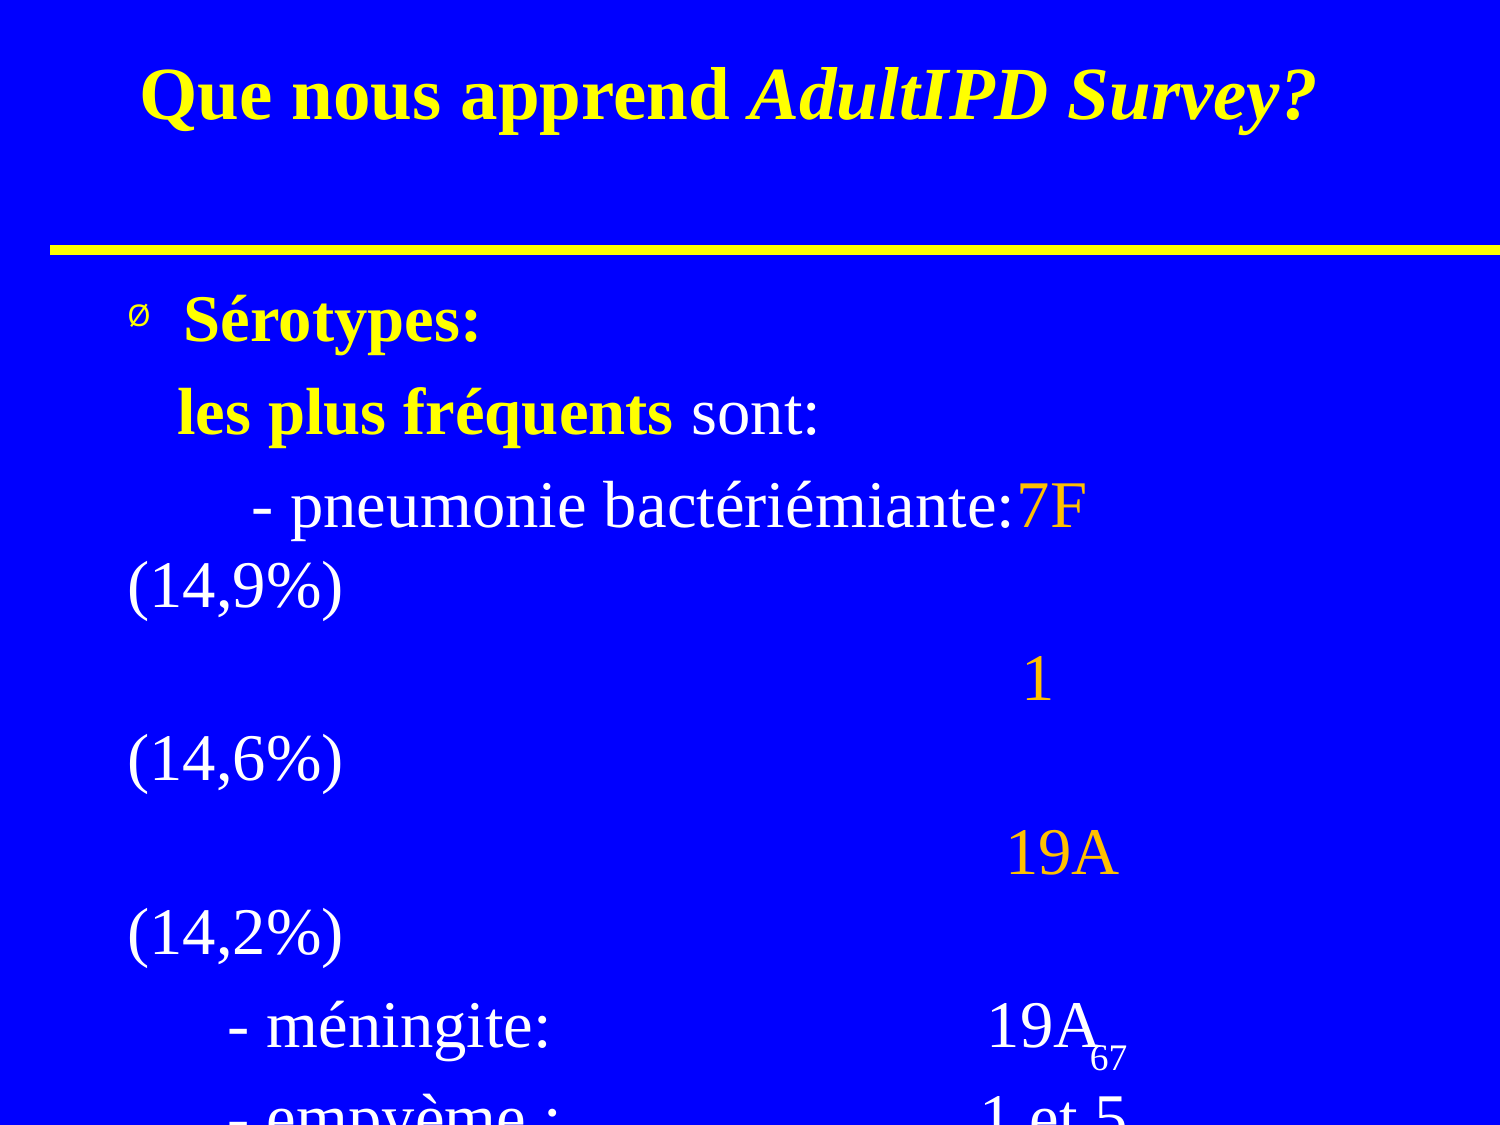

# Que nous apprend AdultIPD Survey?
Sérotypes:
 les plus fréquents sont:
 	 - pneumonie bactériémiante:7F (14,9%)
	 1 (14,6%)
 	 19A (14,2%)
 - méningite: 19A
 - empyème : 1 et 5
 les plus mortels sont : 3 (28,8%)-19A-7F